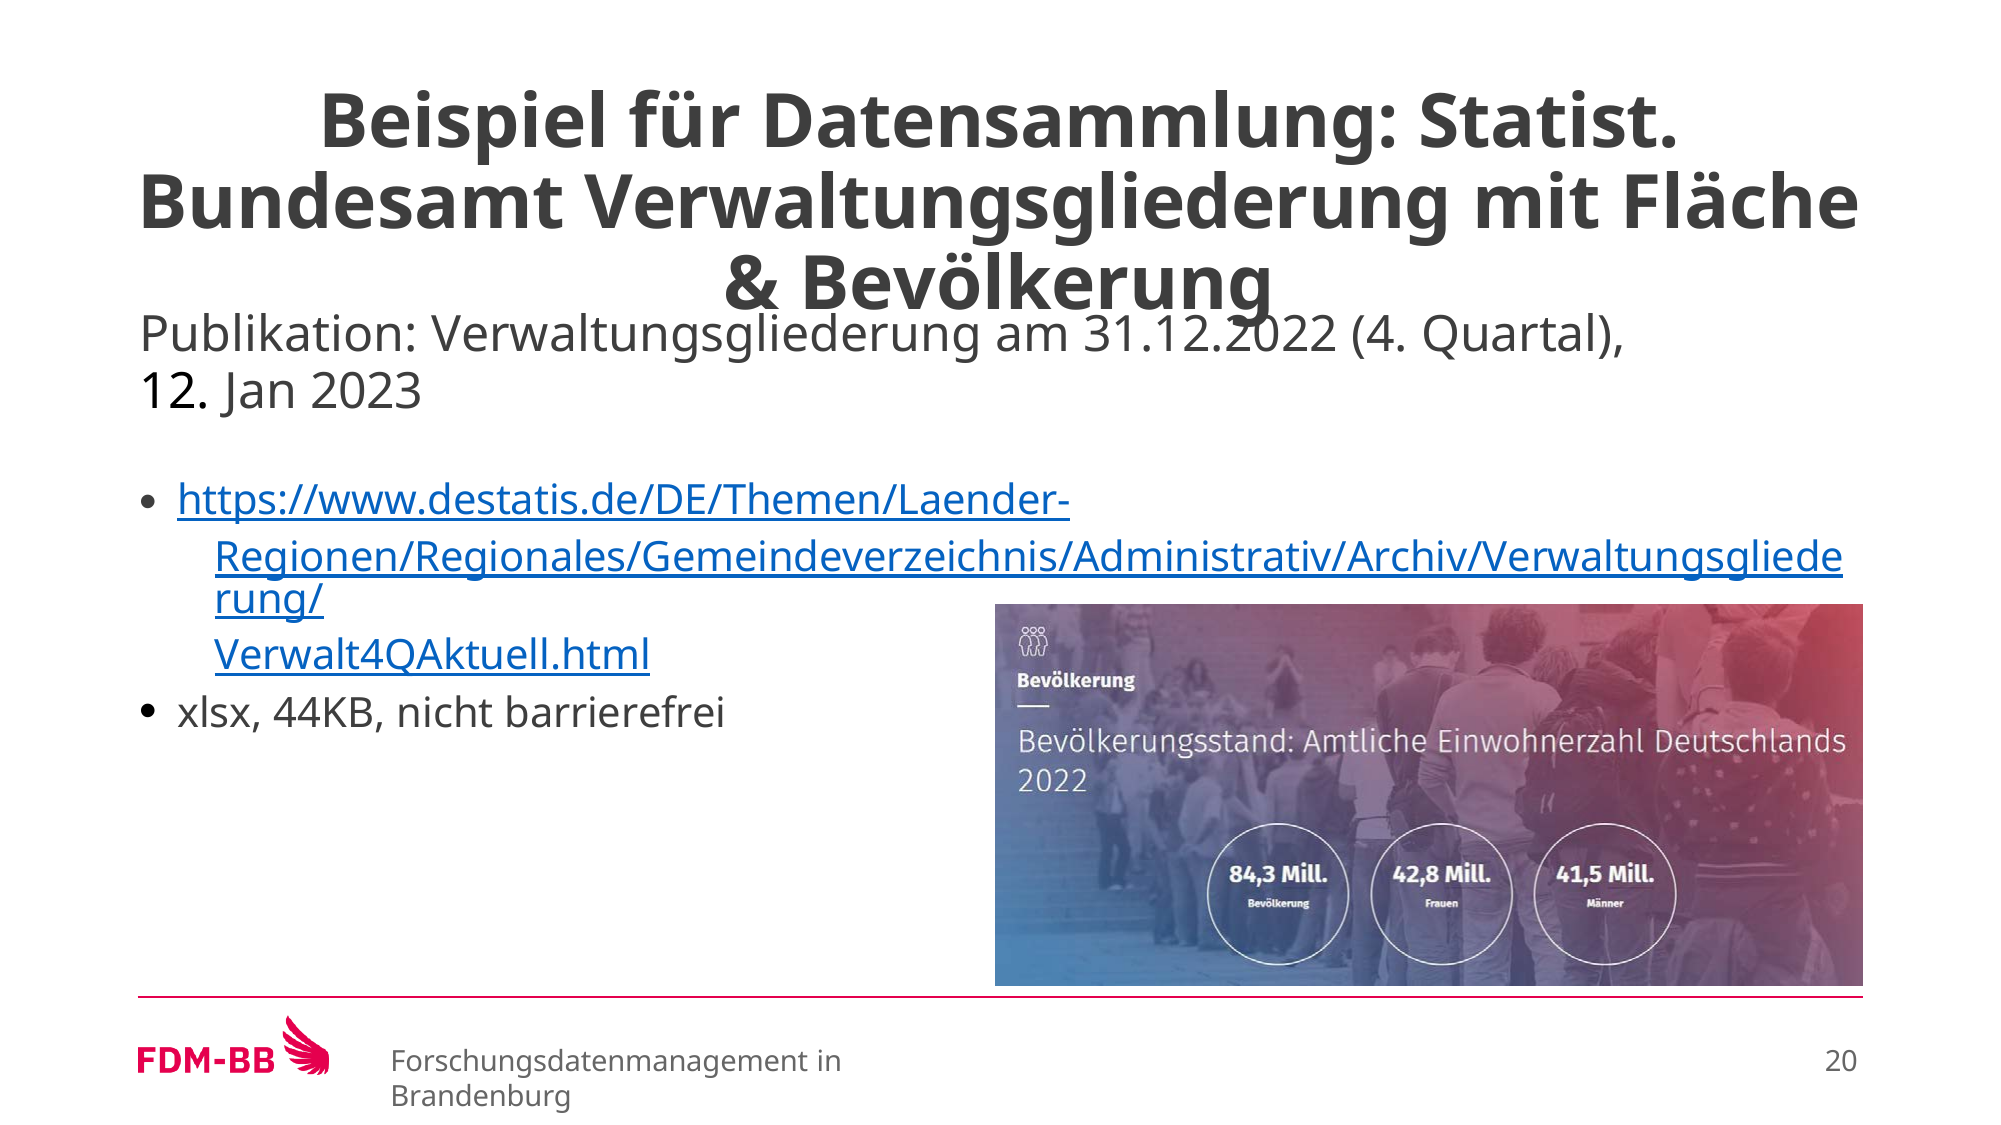

# Beispiel für Datensammlung: Statist. Bundesamt Verwaltungsgliederung mit Fläche & Bevölkerung
Publikation: Verwaltungsgliederung am 31.12.2022 (4. Quartal),
Jan 2023
https://www.destatis.de/DE/Themen/Laender-Regionen/Regionales/Gemeindeverzeichnis/Administrativ/Archiv/Verwaltungsgliederung/Verwalt4QAktuell.html
xlsx, 44KB, nicht barrierefrei
Forschungsdatenmanagement in Brandenburg
20